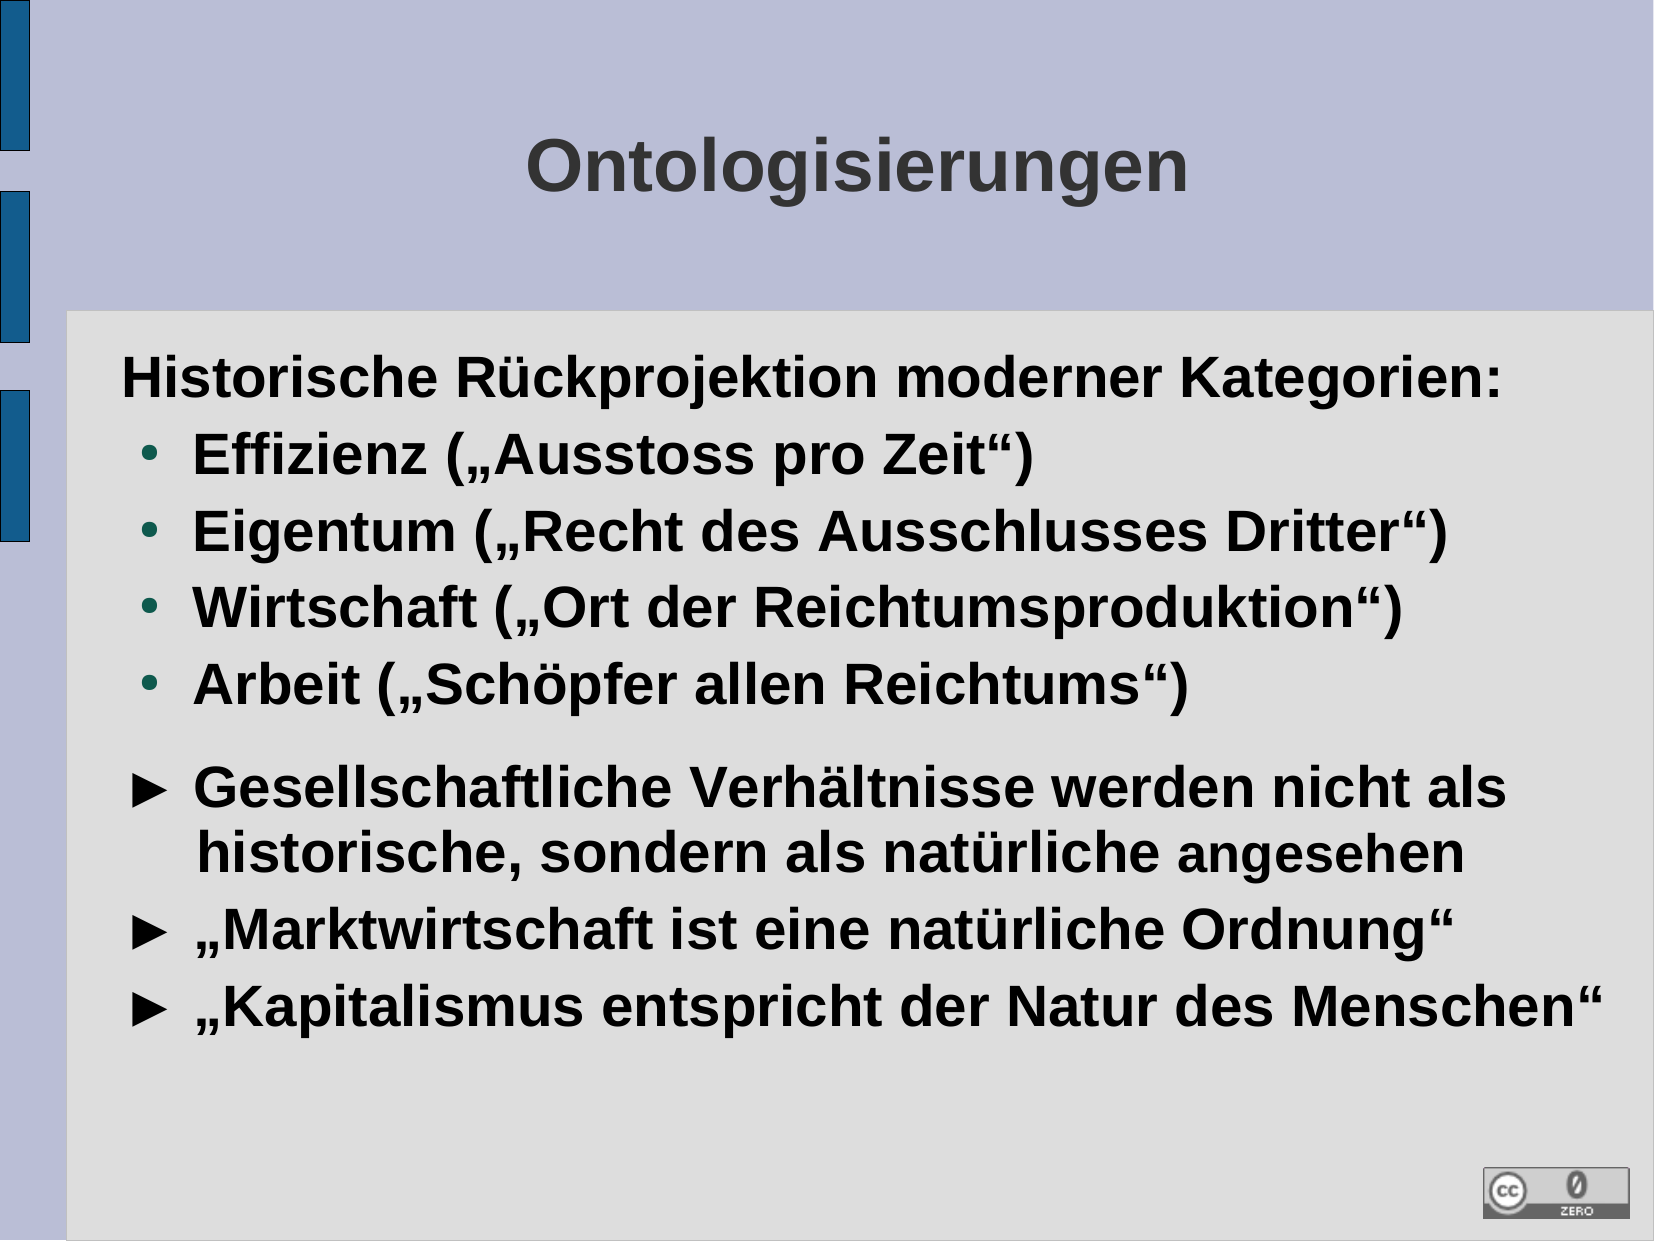

# Ontologisierungen
Historische Rückprojektion moderner Kategorien:
Effizienz („Ausstoss pro Zeit“)
Eigentum („Recht des Ausschlusses Dritter“)
Wirtschaft („Ort der Reichtumsproduktion“)
Arbeit („Schöpfer allen Reichtums“)
► Gesellschaftliche Verhältnisse werden nicht als
 historische, sondern als natürliche angesehen
► „Marktwirtschaft ist eine natürliche Ordnung“
► „Kapitalismus entspricht der Natur des Menschen“